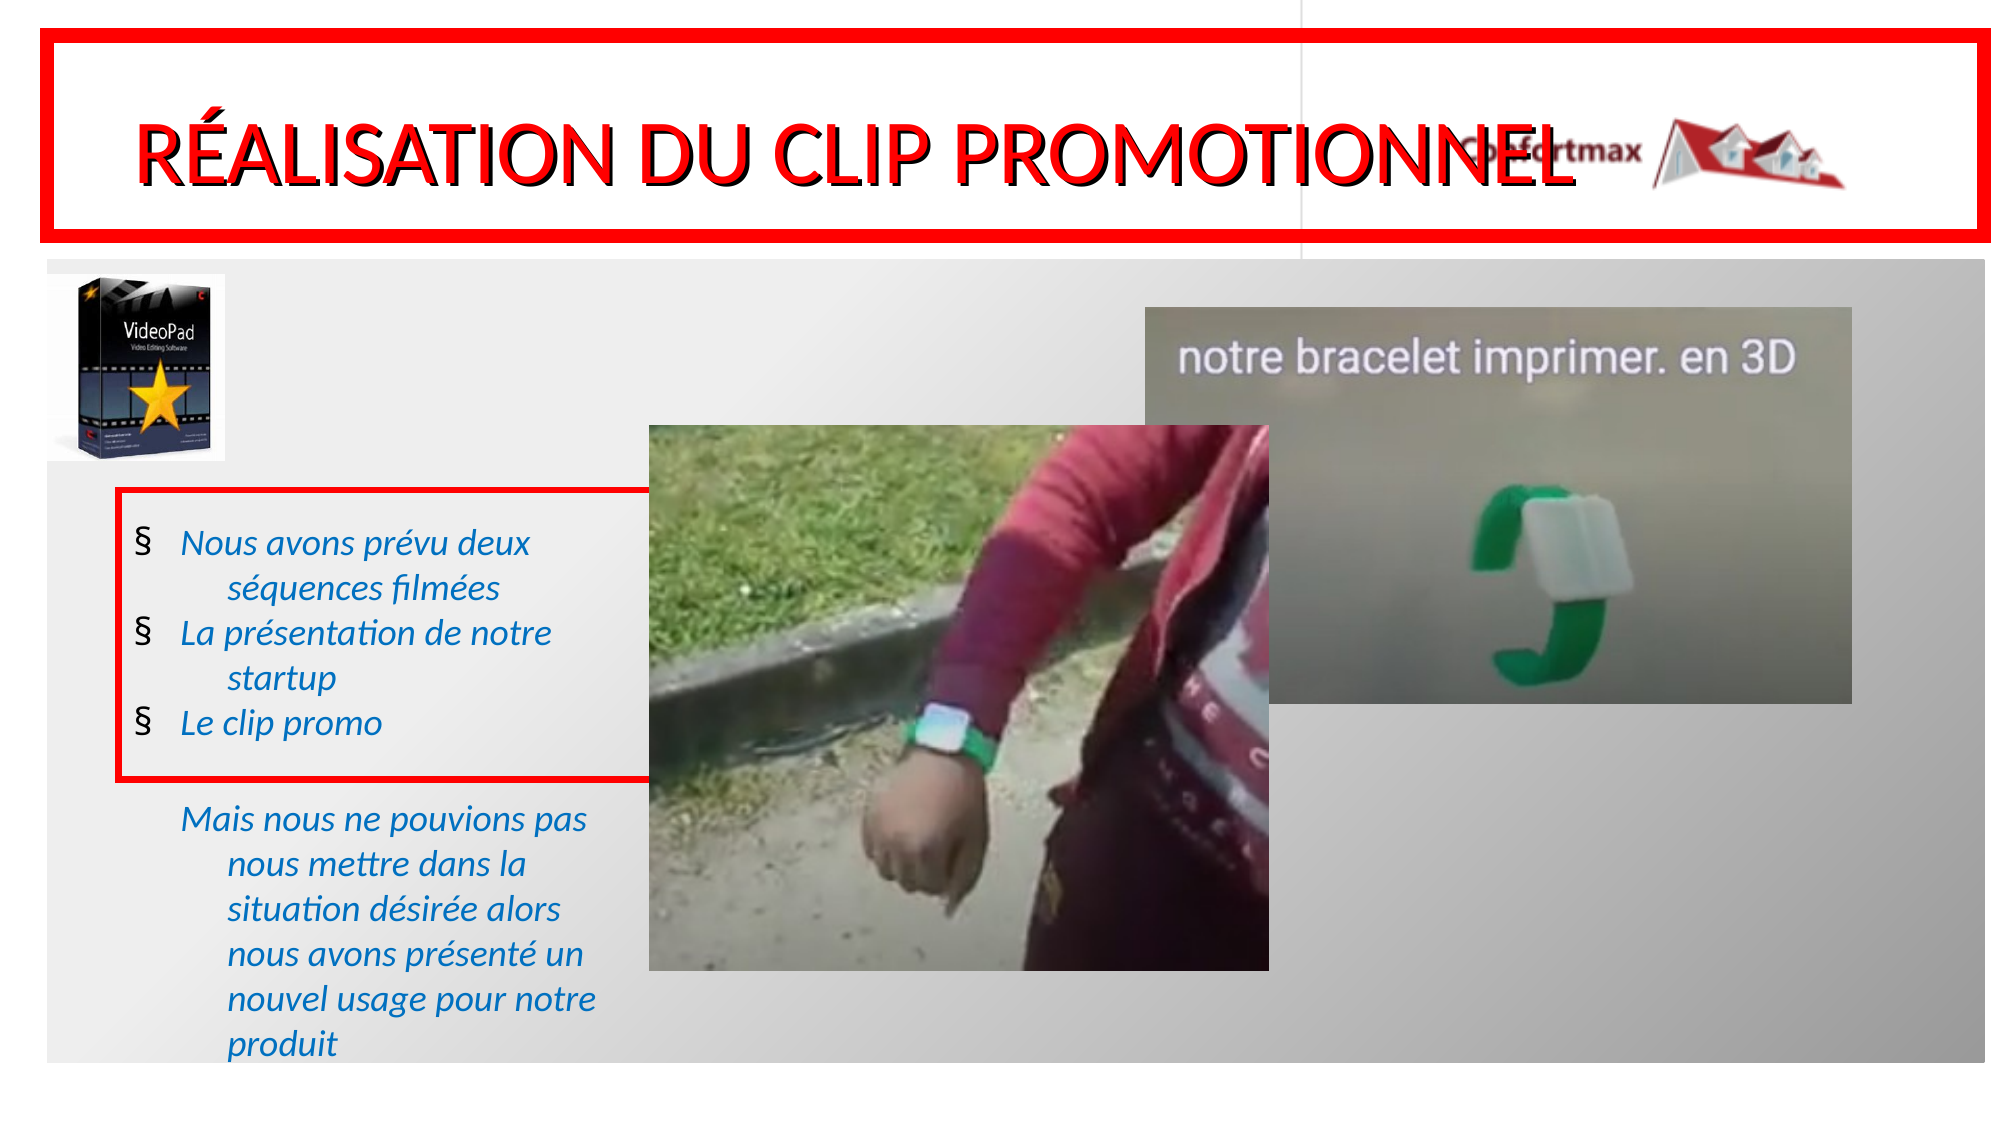

RÉALISATION DU CLIP PROMOTIONNEL
Nous avons prévu deux séquences filmées
La présentation de notre startup
Le clip promo
Mais nous ne pouvions pas nous mettre dans la situation désirée alors nous avons présenté un nouvel usage pour notre produit